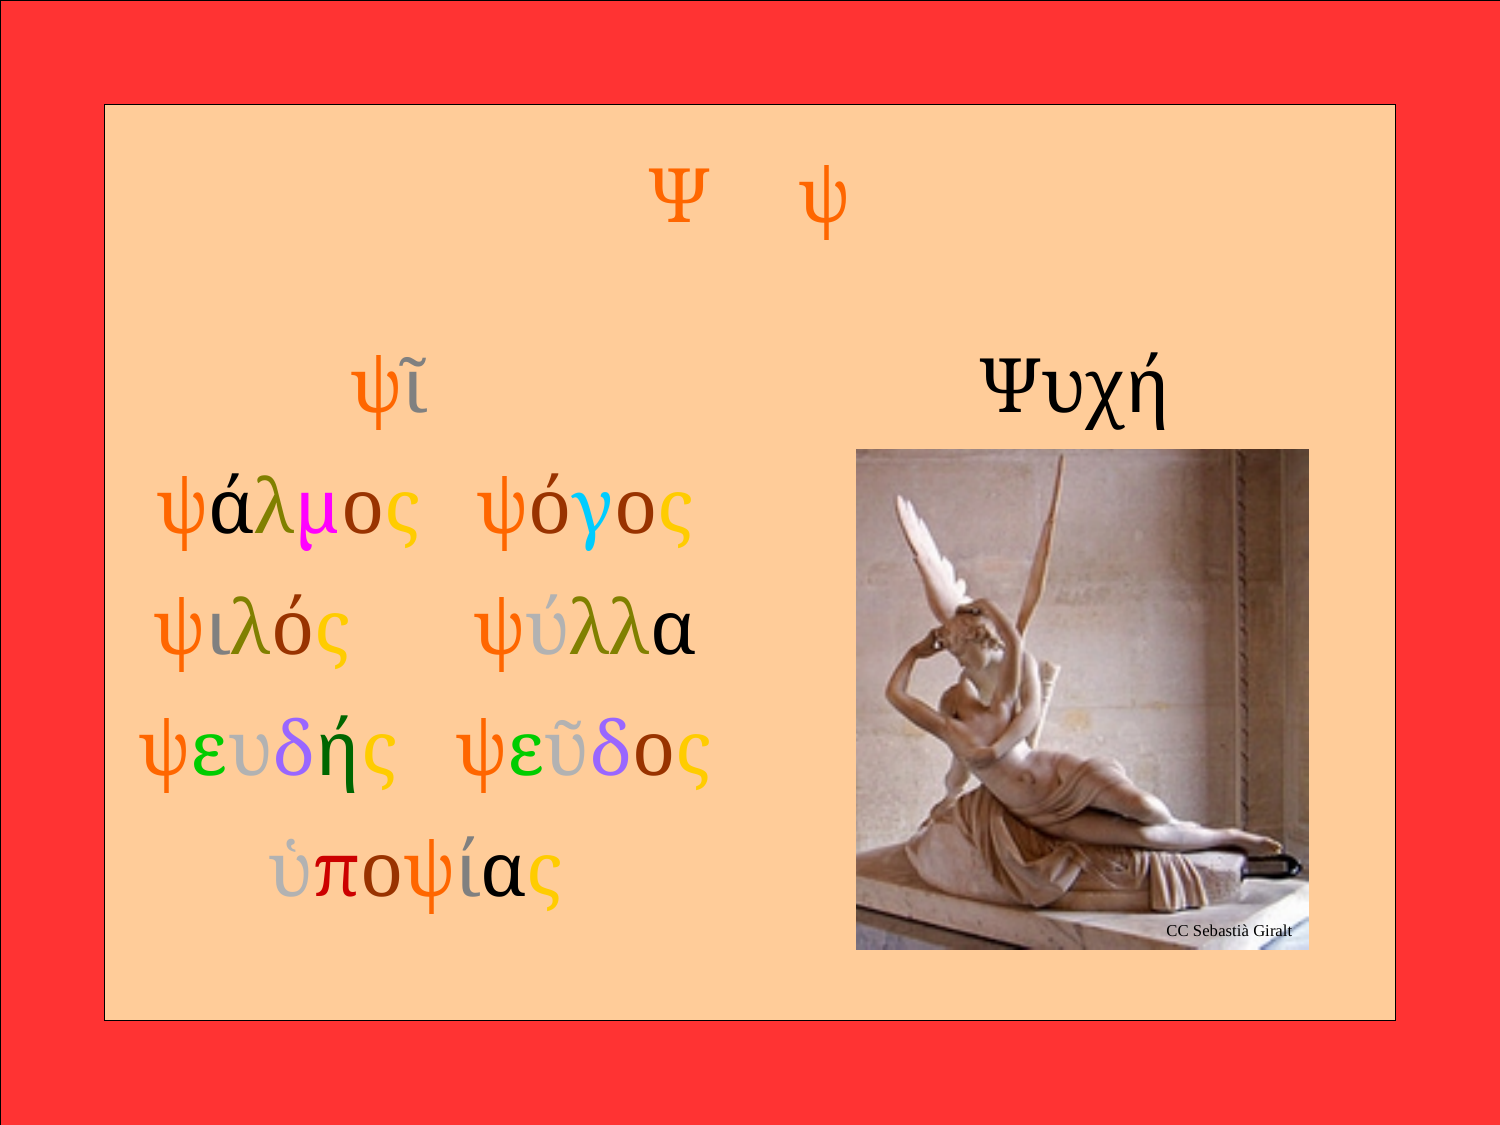

# Ψ	ψ
ψῖ
ψάλμος 	 ψόγος
ψιλός	 ψύλλα
ψευδής ψεῦδος
ὑποψίας
Ψυχή
CC Sebastià Giralt